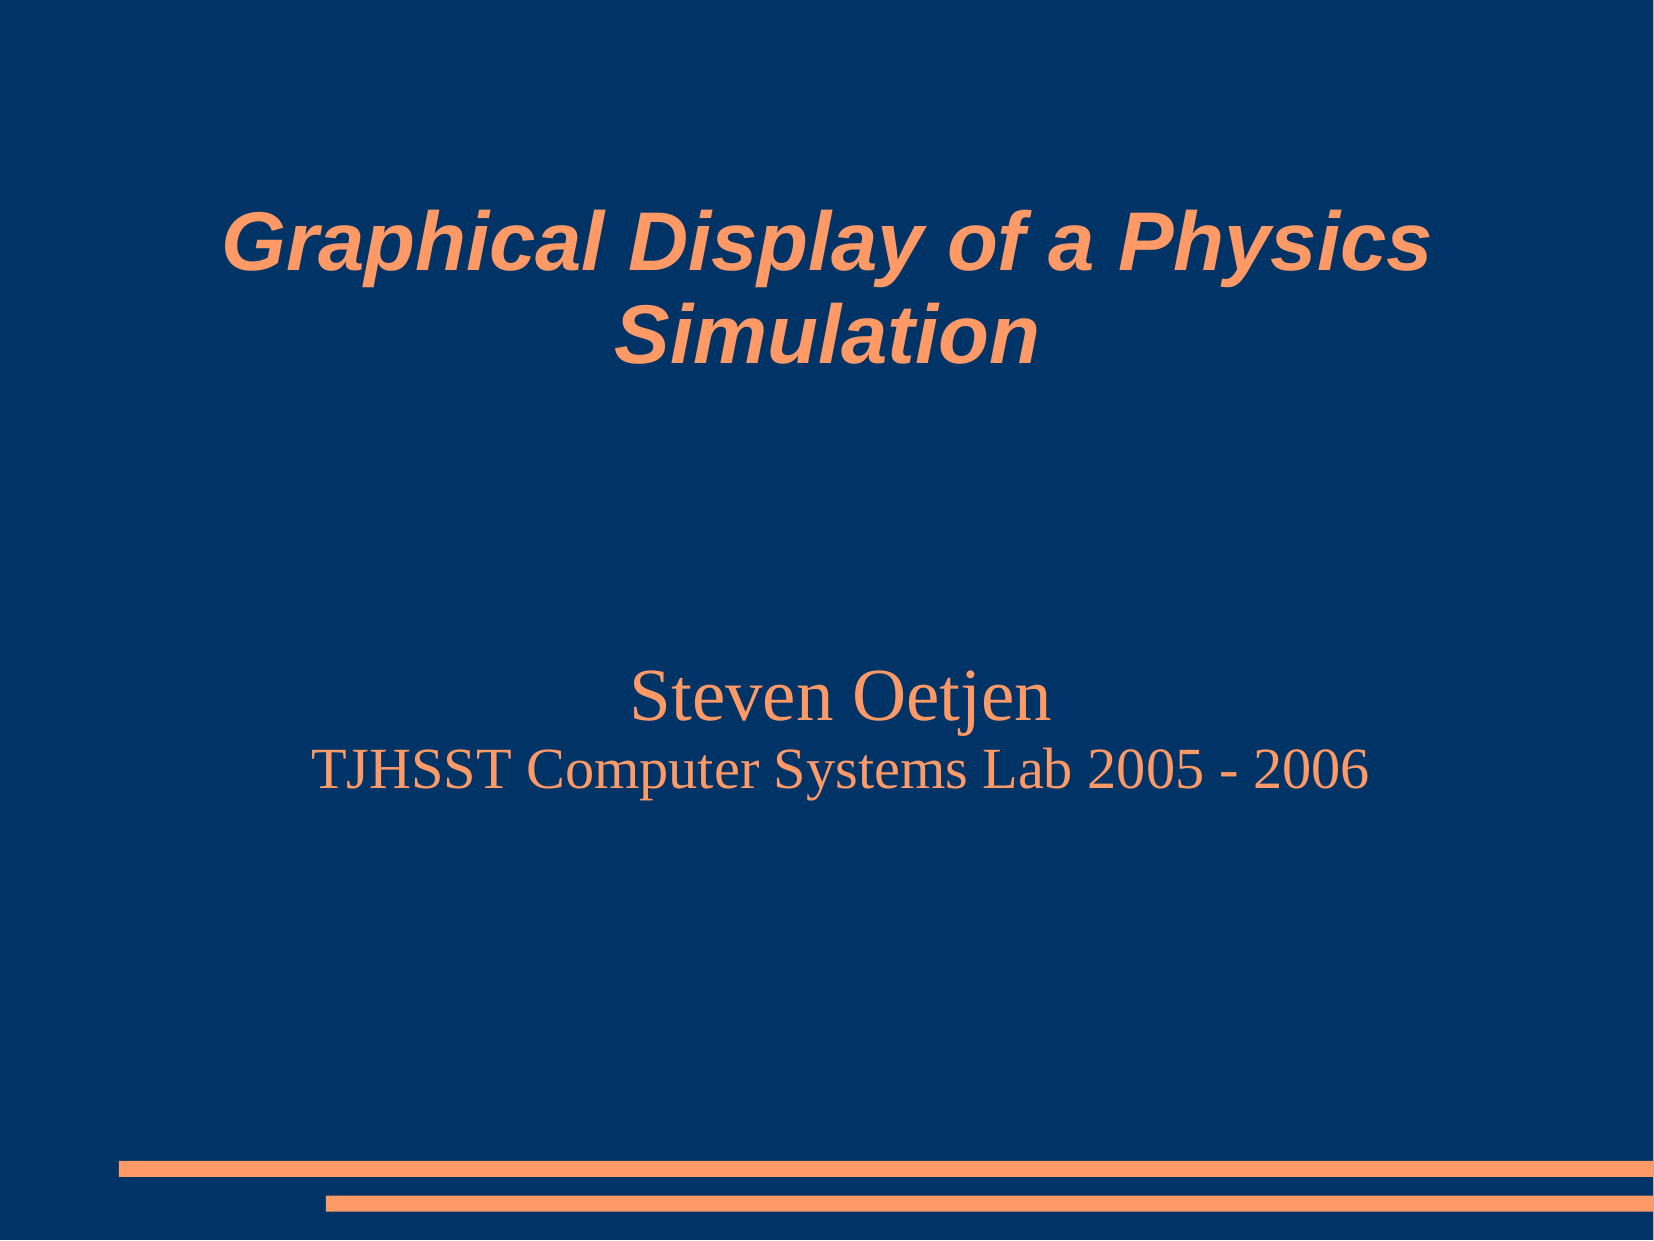

# Graphical Display of a Physics Simulation
Steven Oetjen
TJHSST Computer Systems Lab 2005 - 2006